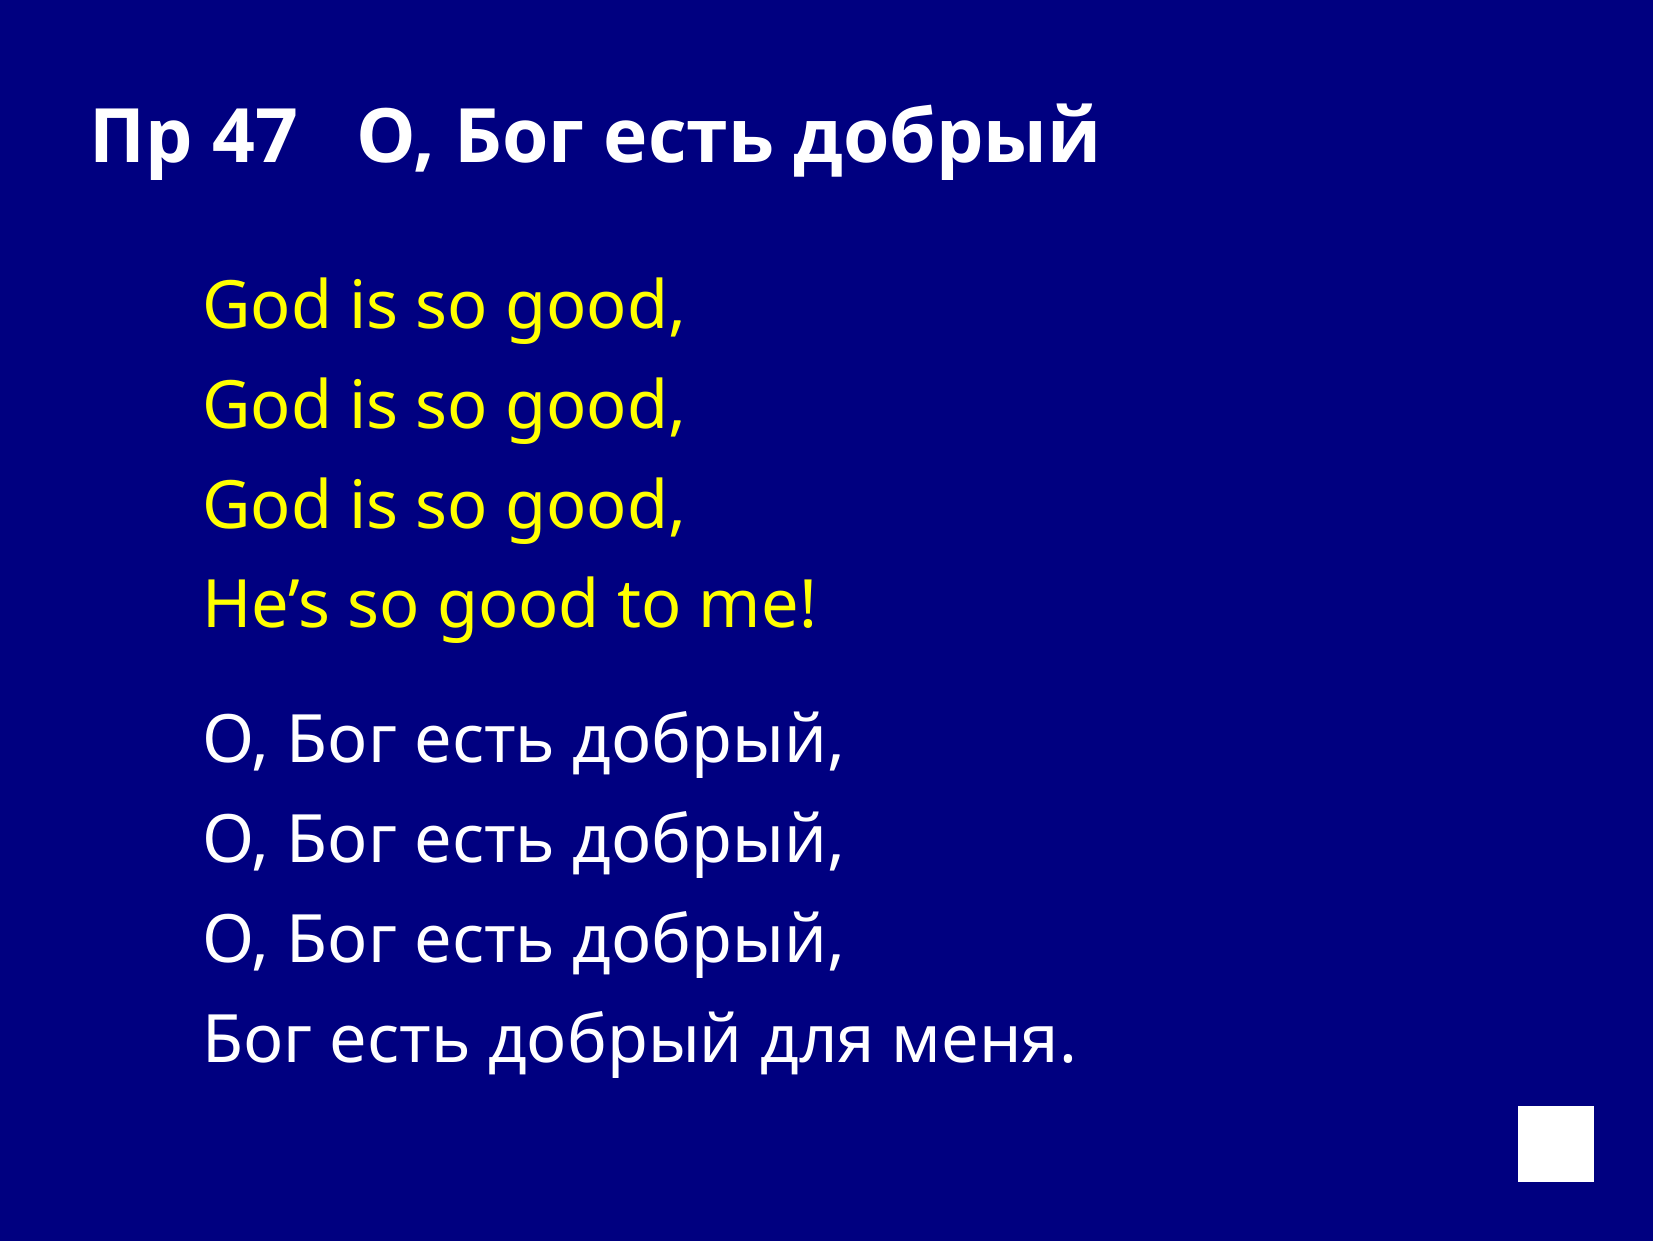

Пр 47 О, Бог есть добрый
	God is so good,
	God is so good,
	God is so good,
	He’s so good to me!
	О, Бог есть добрый,
	О, Бог есть добрый,
	О, Бог есть добрый,
	Бог есть добрый для меня.